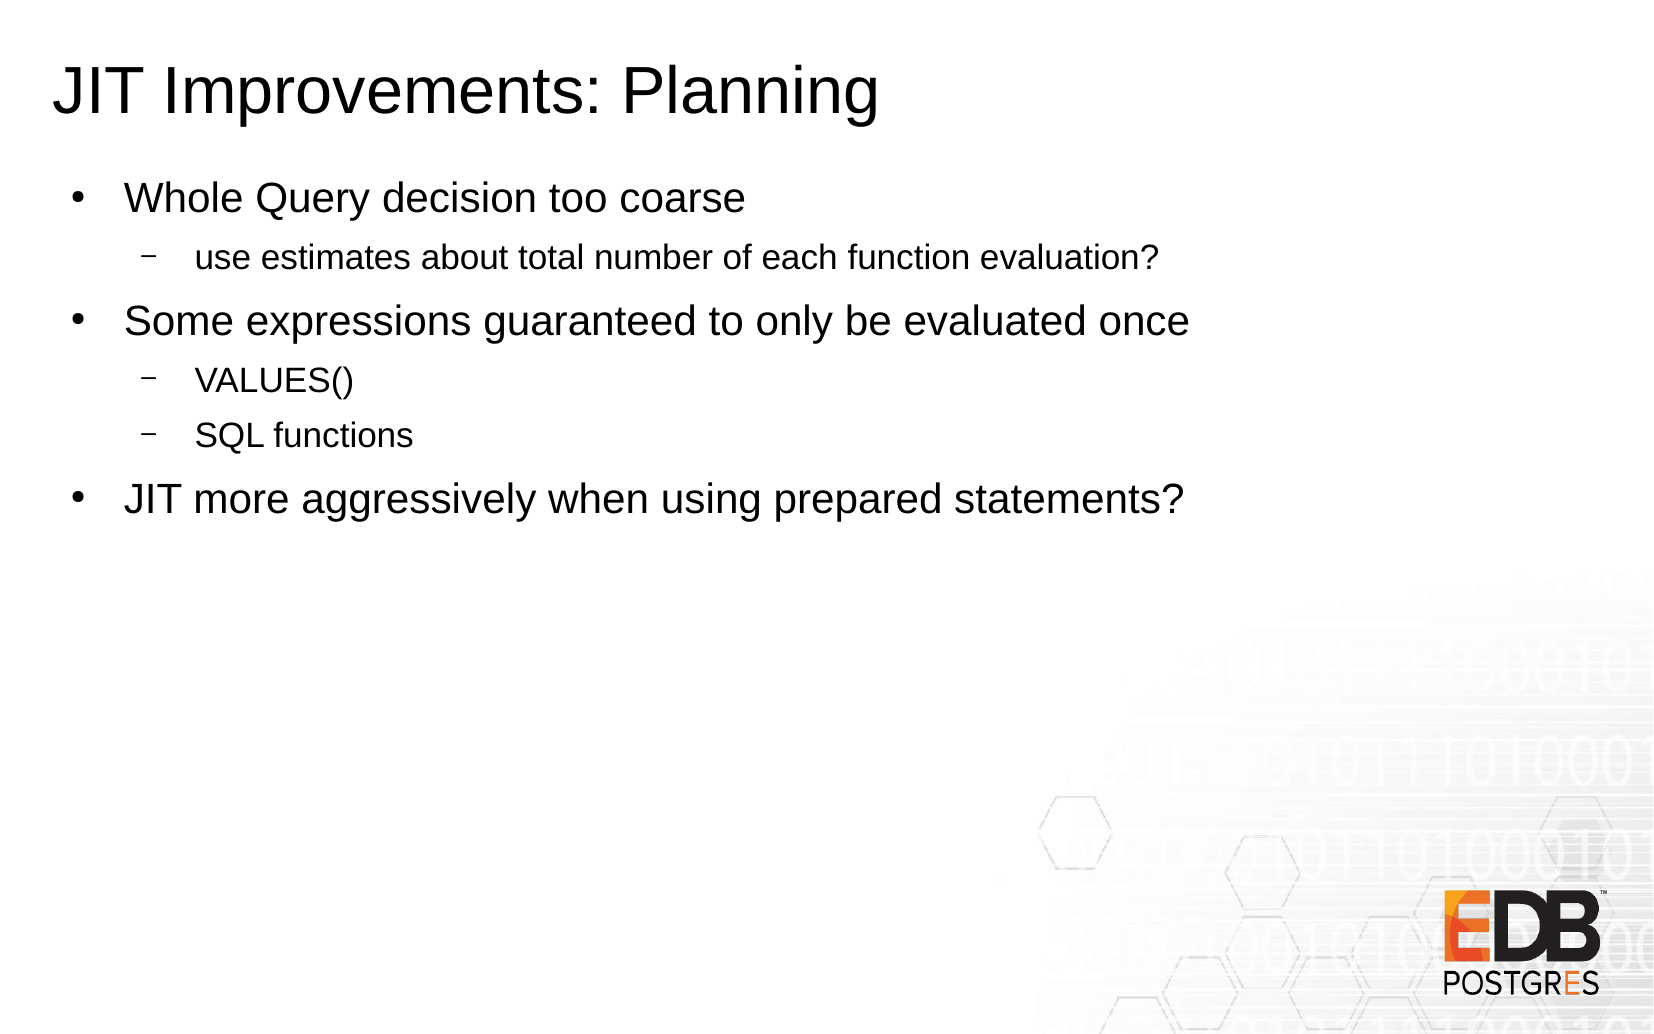

# JIT Improvements: Planning
Whole Query decision too coarse
use estimates about total number of each function evaluation?
Some expressions guaranteed to only be evaluated once
VALUES()
SQL functions
JIT more aggressively when using prepared statements?